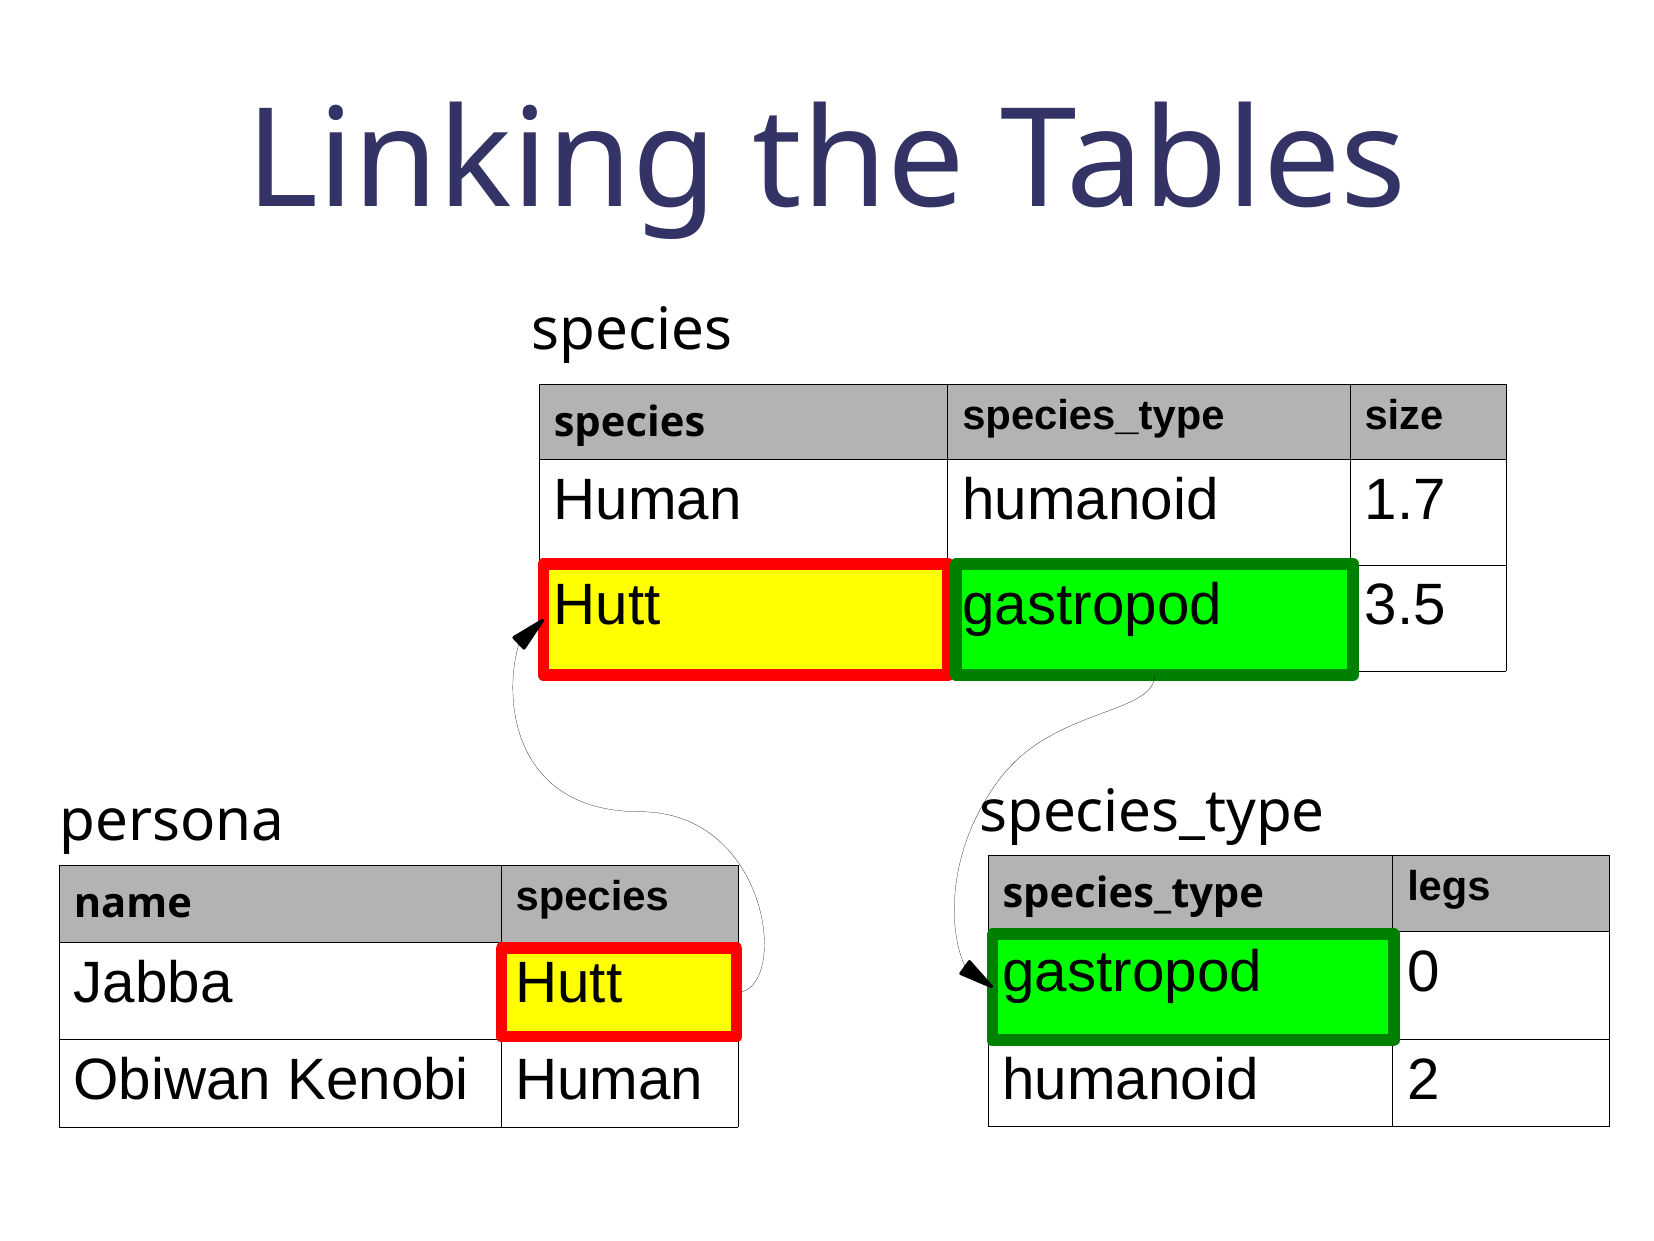

# Linking the Tables
 species
| species | species\_type | size |
| --- | --- | --- |
| Human | humanoid | 1.7 |
| Hutt | gastropod | 3.5 |
 species_type
 persona
| species\_type | legs |
| --- | --- |
| gastropod | 0 |
| humanoid | 2 |
| name | species |
| --- | --- |
| Jabba | Hutt |
| Obiwan Kenobi | Human |